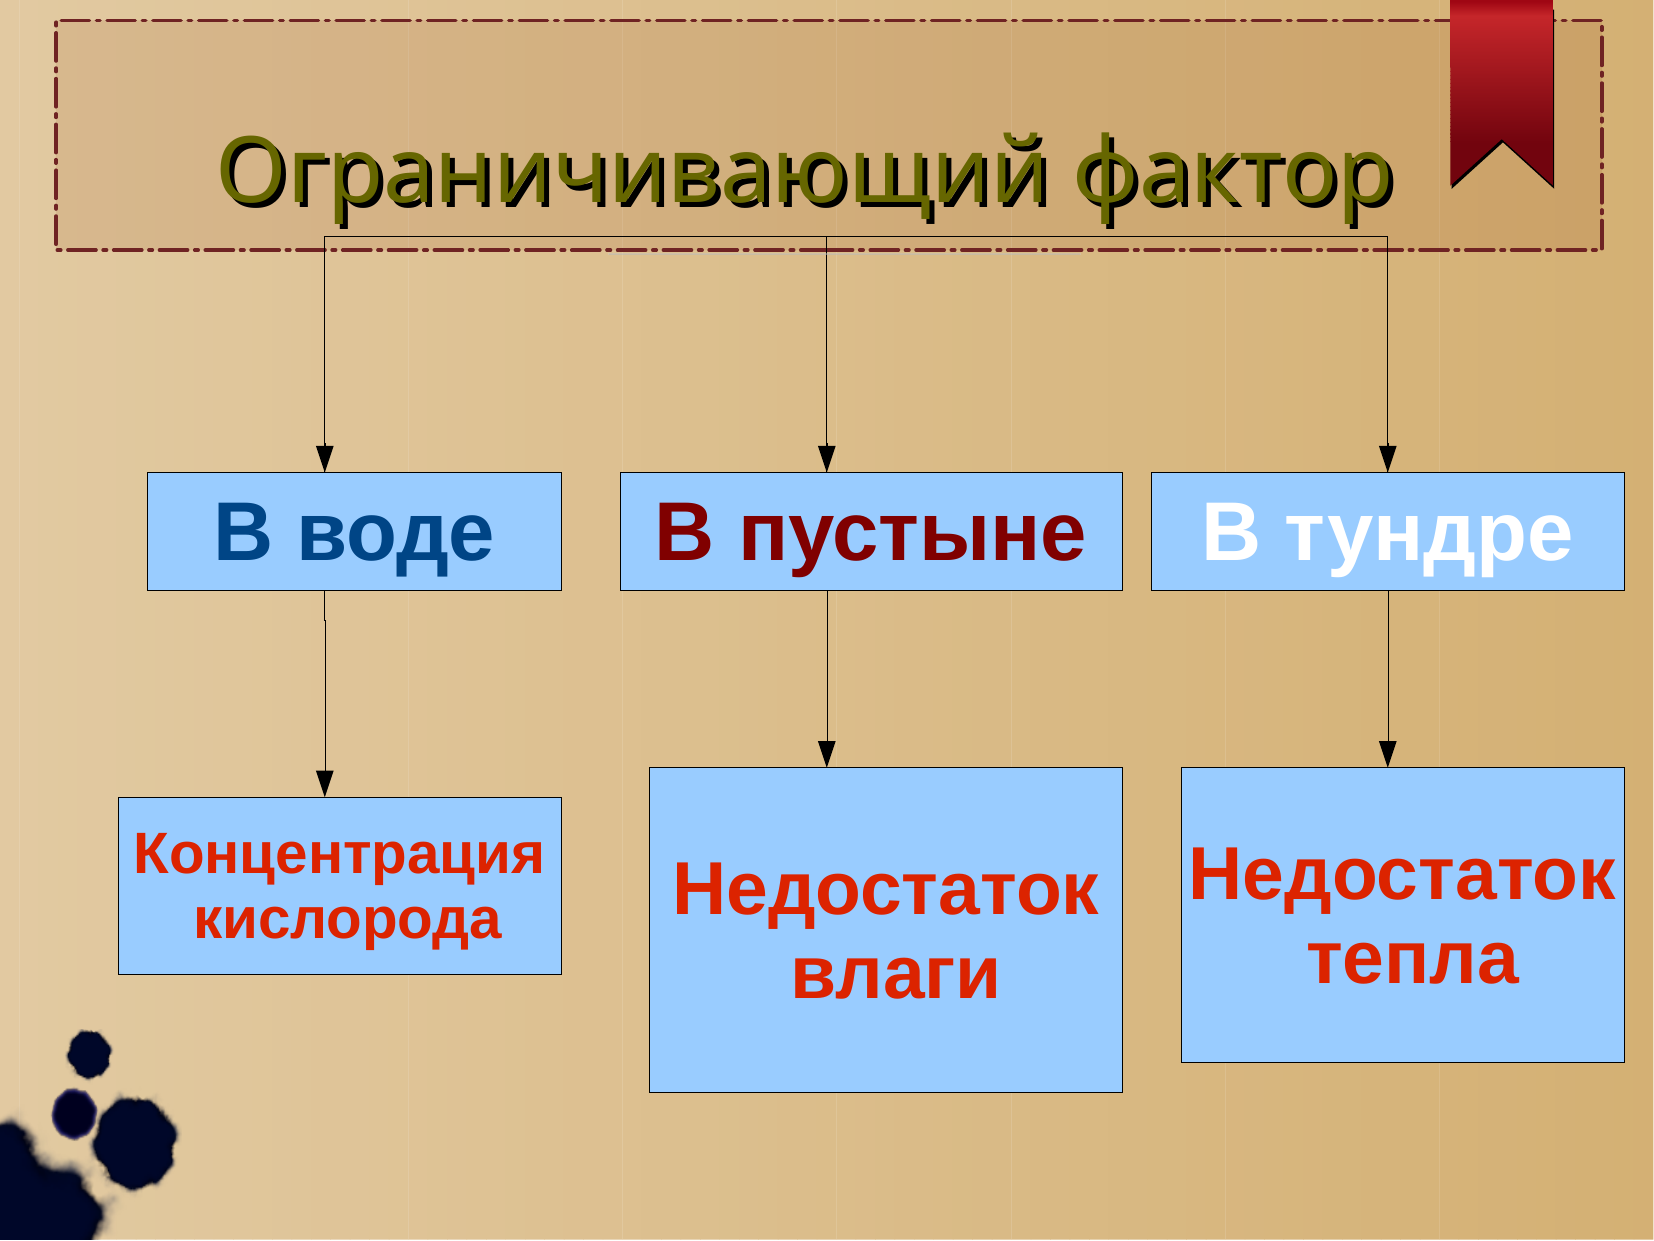

# Ограничивающий фактор
В воде
В пустыне
В тундре
Недостаток
 влаги
Недостаток
 тепла
Концентрация
 кислорода